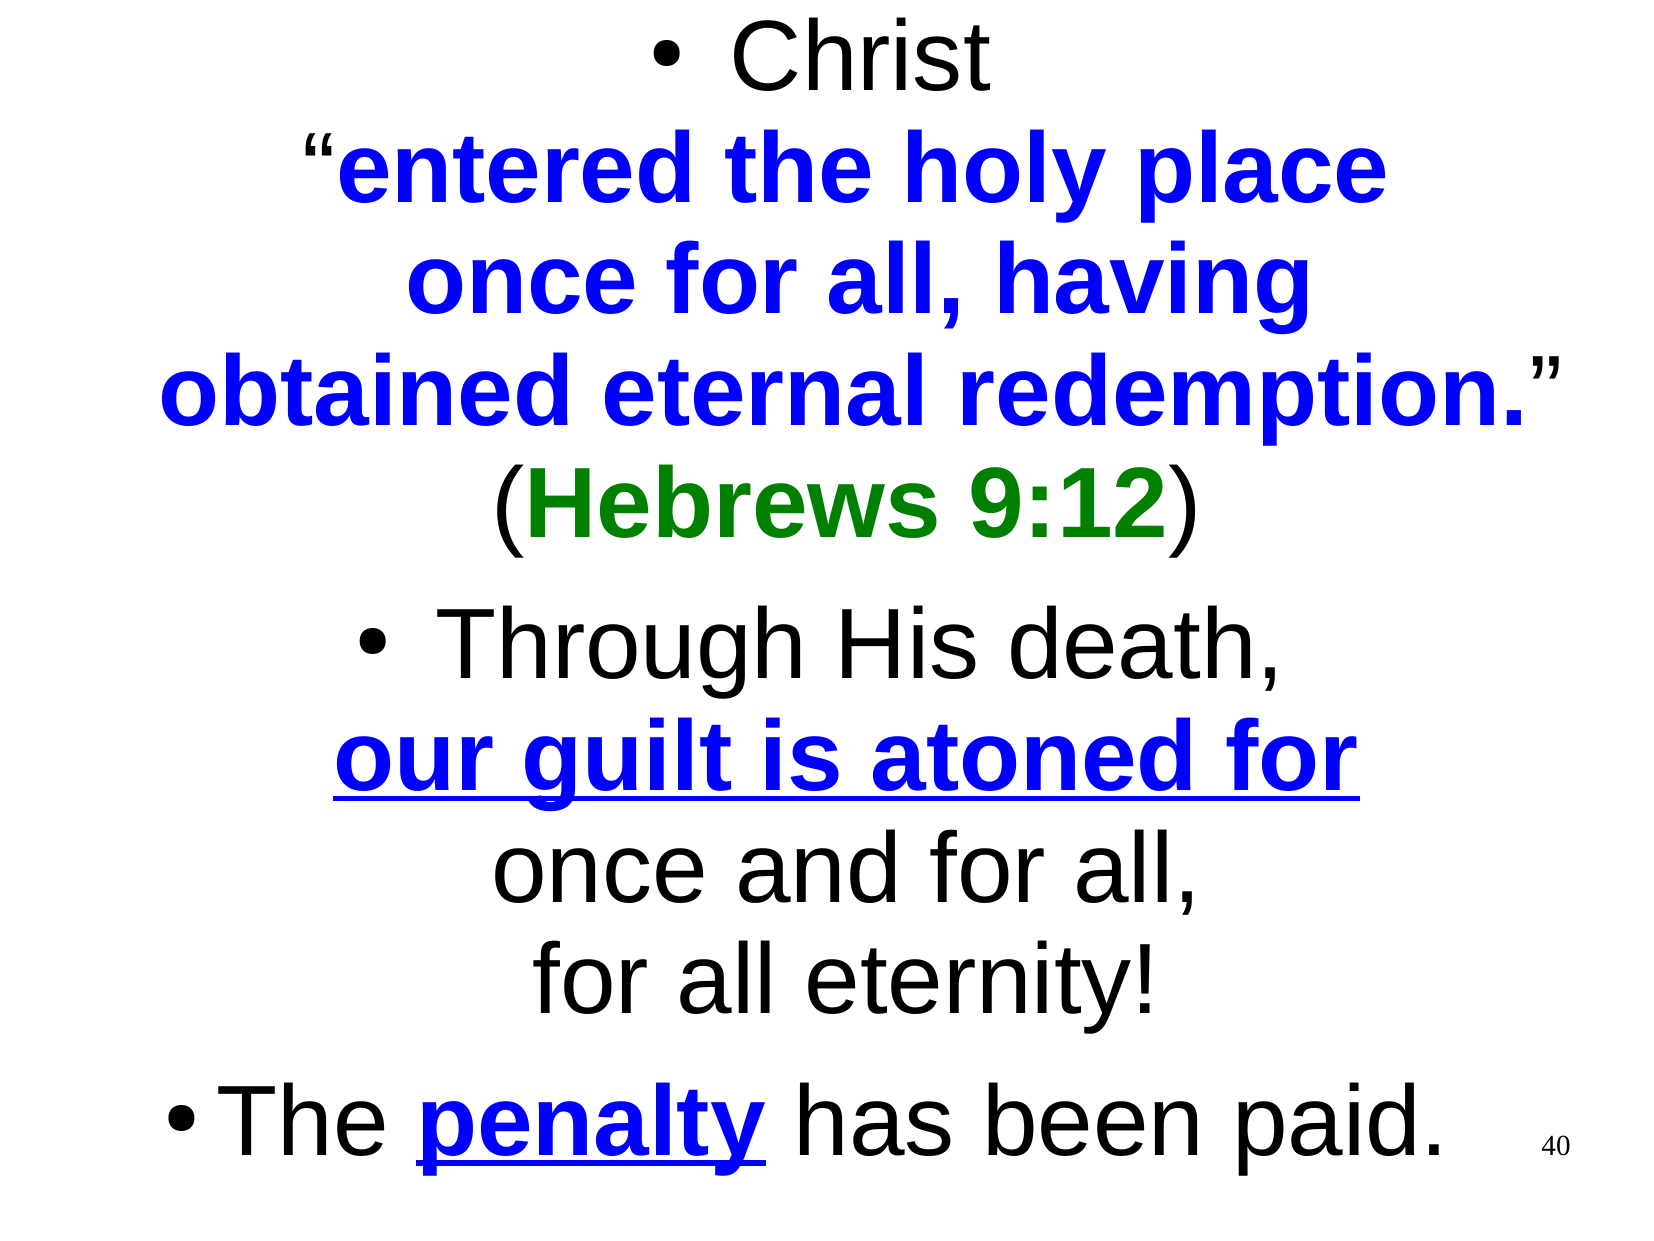

# Christ “entered the holy place  once for all, having obtained eternal redemption.” (Hebrews 9:12)
 Through His death,
our guilt is atoned for
once and for all,
for all eternity!
The penalty has been paid.
40